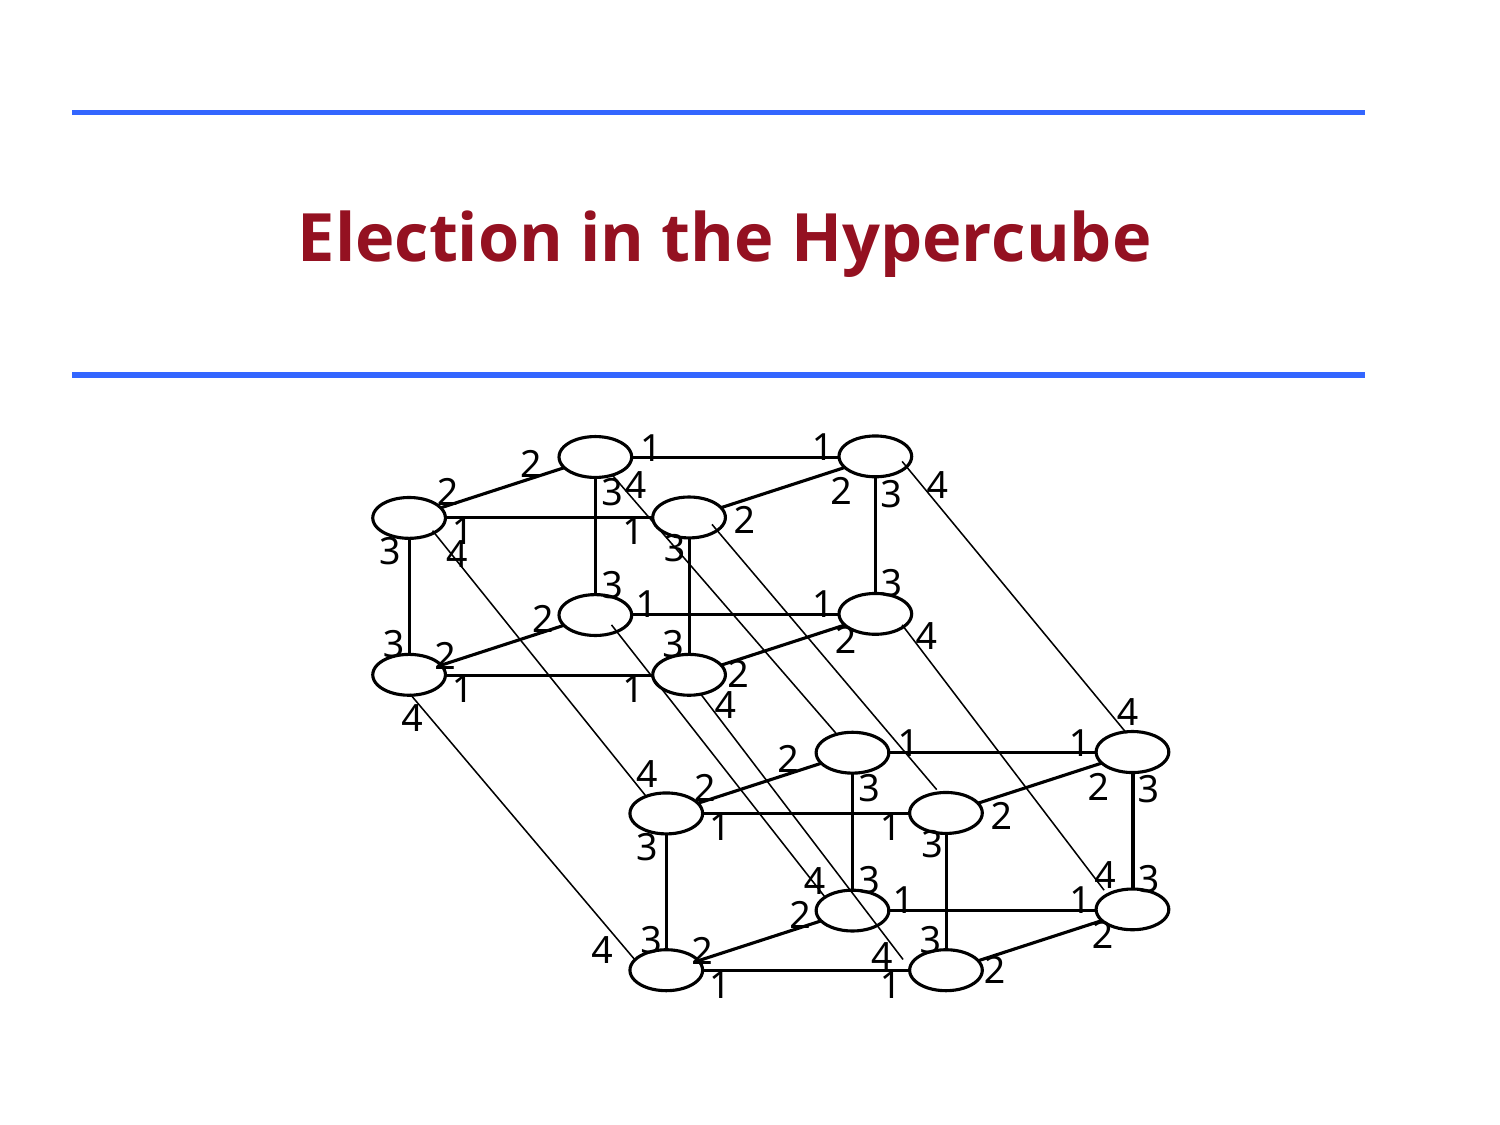

Election in the Hypercube
1
1
2
2
3
2
3
2
1
1
3
3
3
3
1
1
2
2
3
3
2
2
1
1
4
4
4
4
4
4
4
1
1
2
4
2
2
3
3
2
1
1
3
3
4
3
3
4
1
1
2
2
3
3
4
2
4
2
1
1
Paola Flocchini